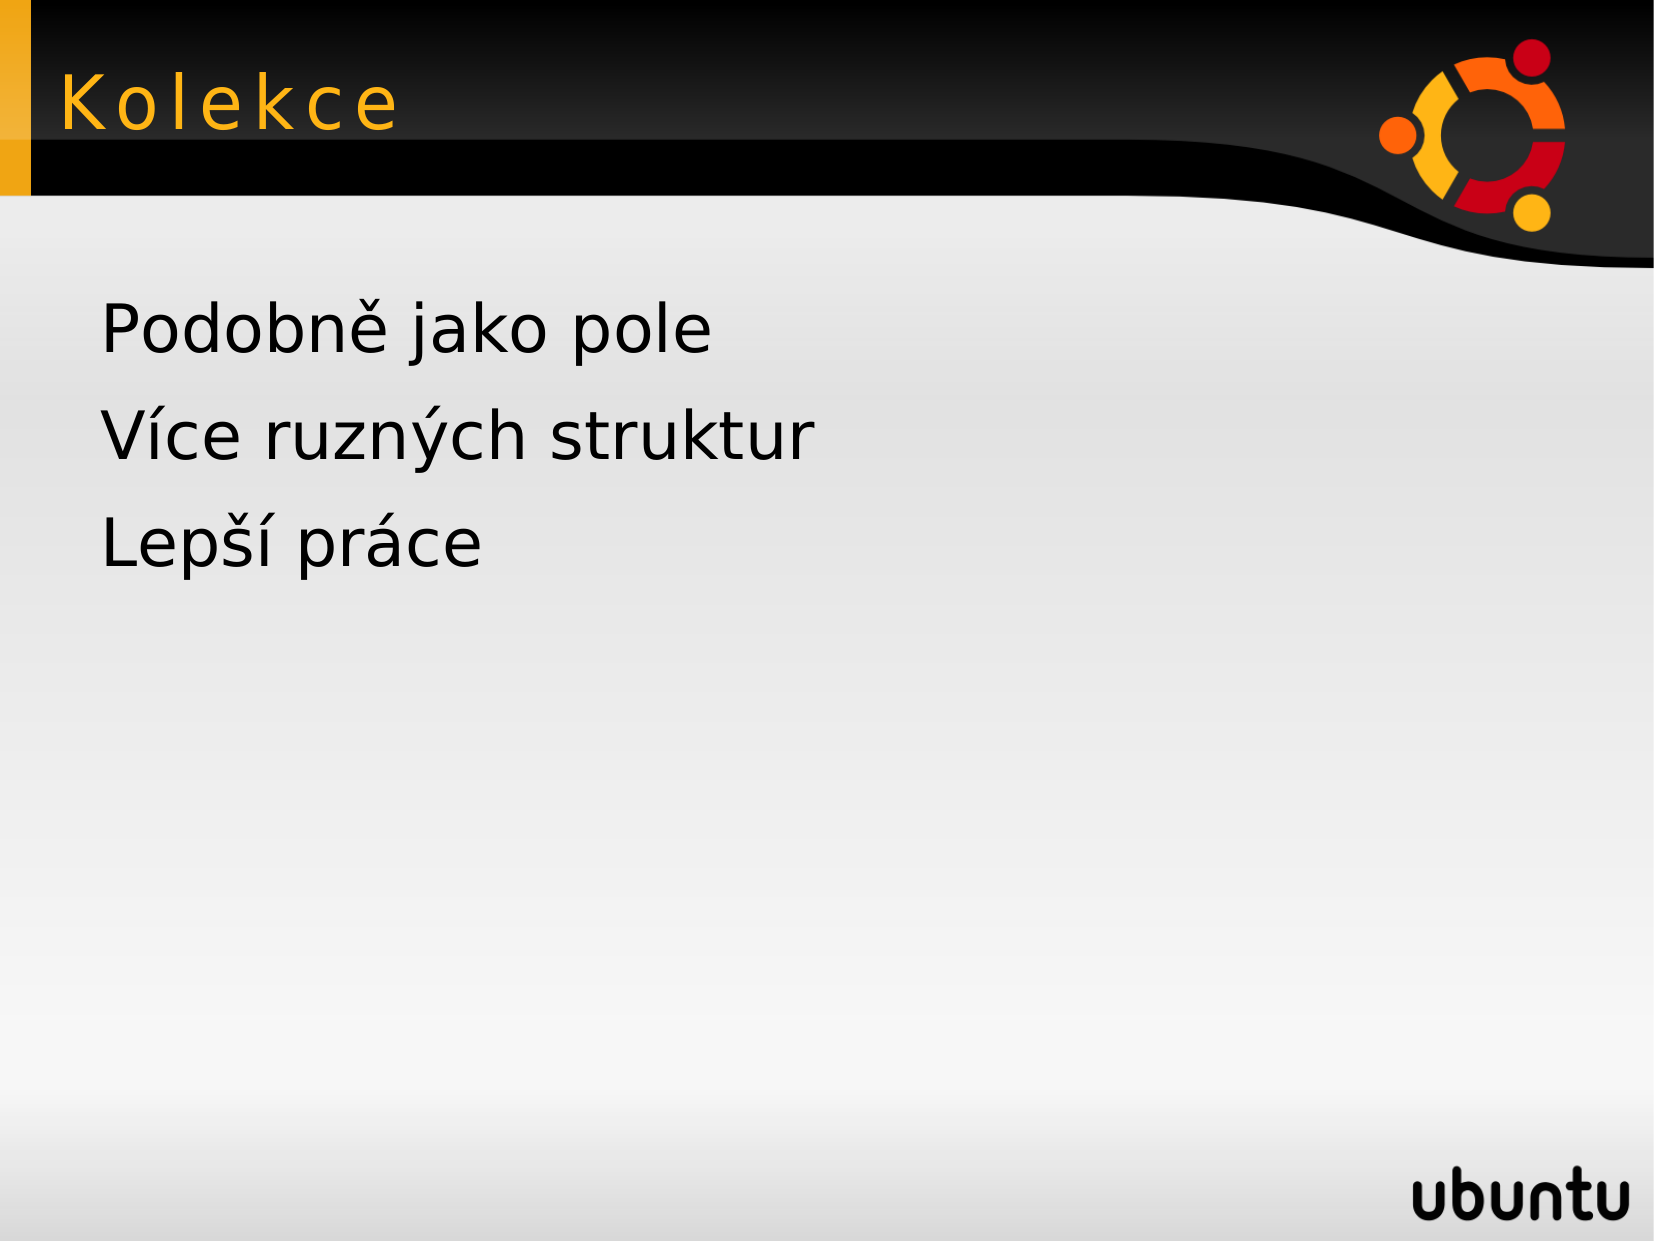

# Kolekce
Podobně jako pole
Více ruzných struktur
Lepší práce